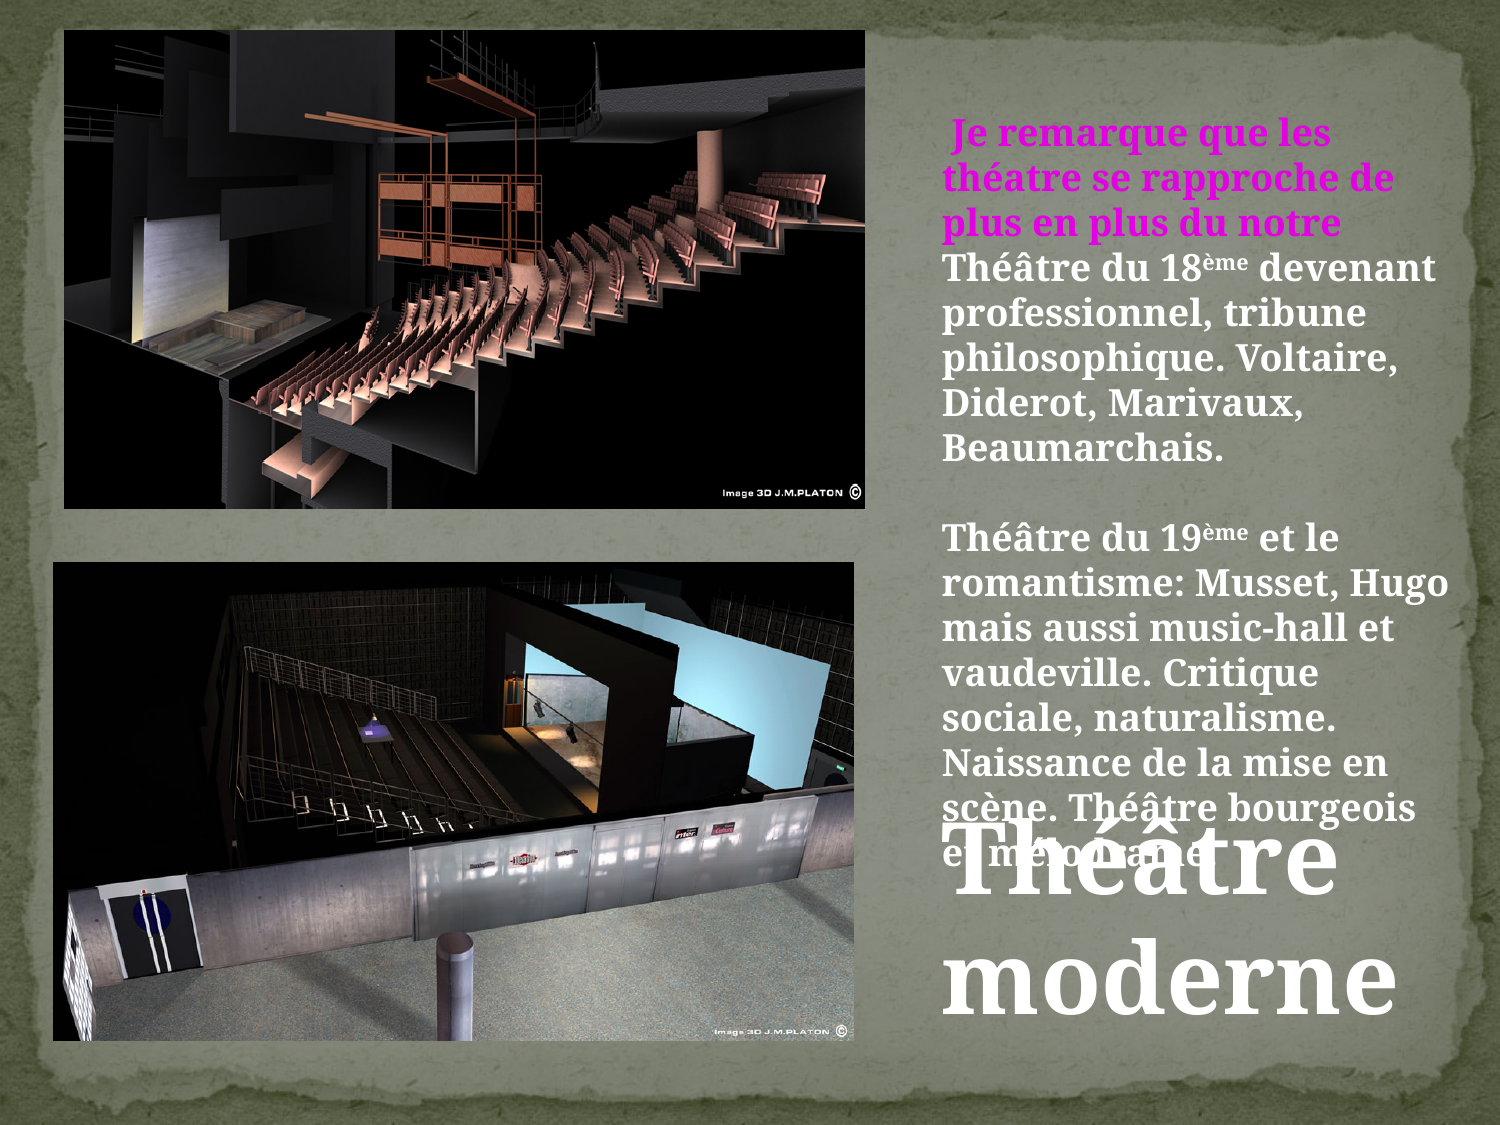

Je remarque que les théatre se rapproche de plus en plus du notre Théâtre du 18ème devenant professionnel, tribune philosophique. Voltaire, Diderot, Marivaux, Beaumarchais.
Théâtre du 19ème et le romantisme: Musset, Hugo mais aussi music-hall et vaudeville. Critique sociale, naturalisme. Naissance de la mise en scène. Théâtre bourgeois et mélodrame.
Théâtre moderne